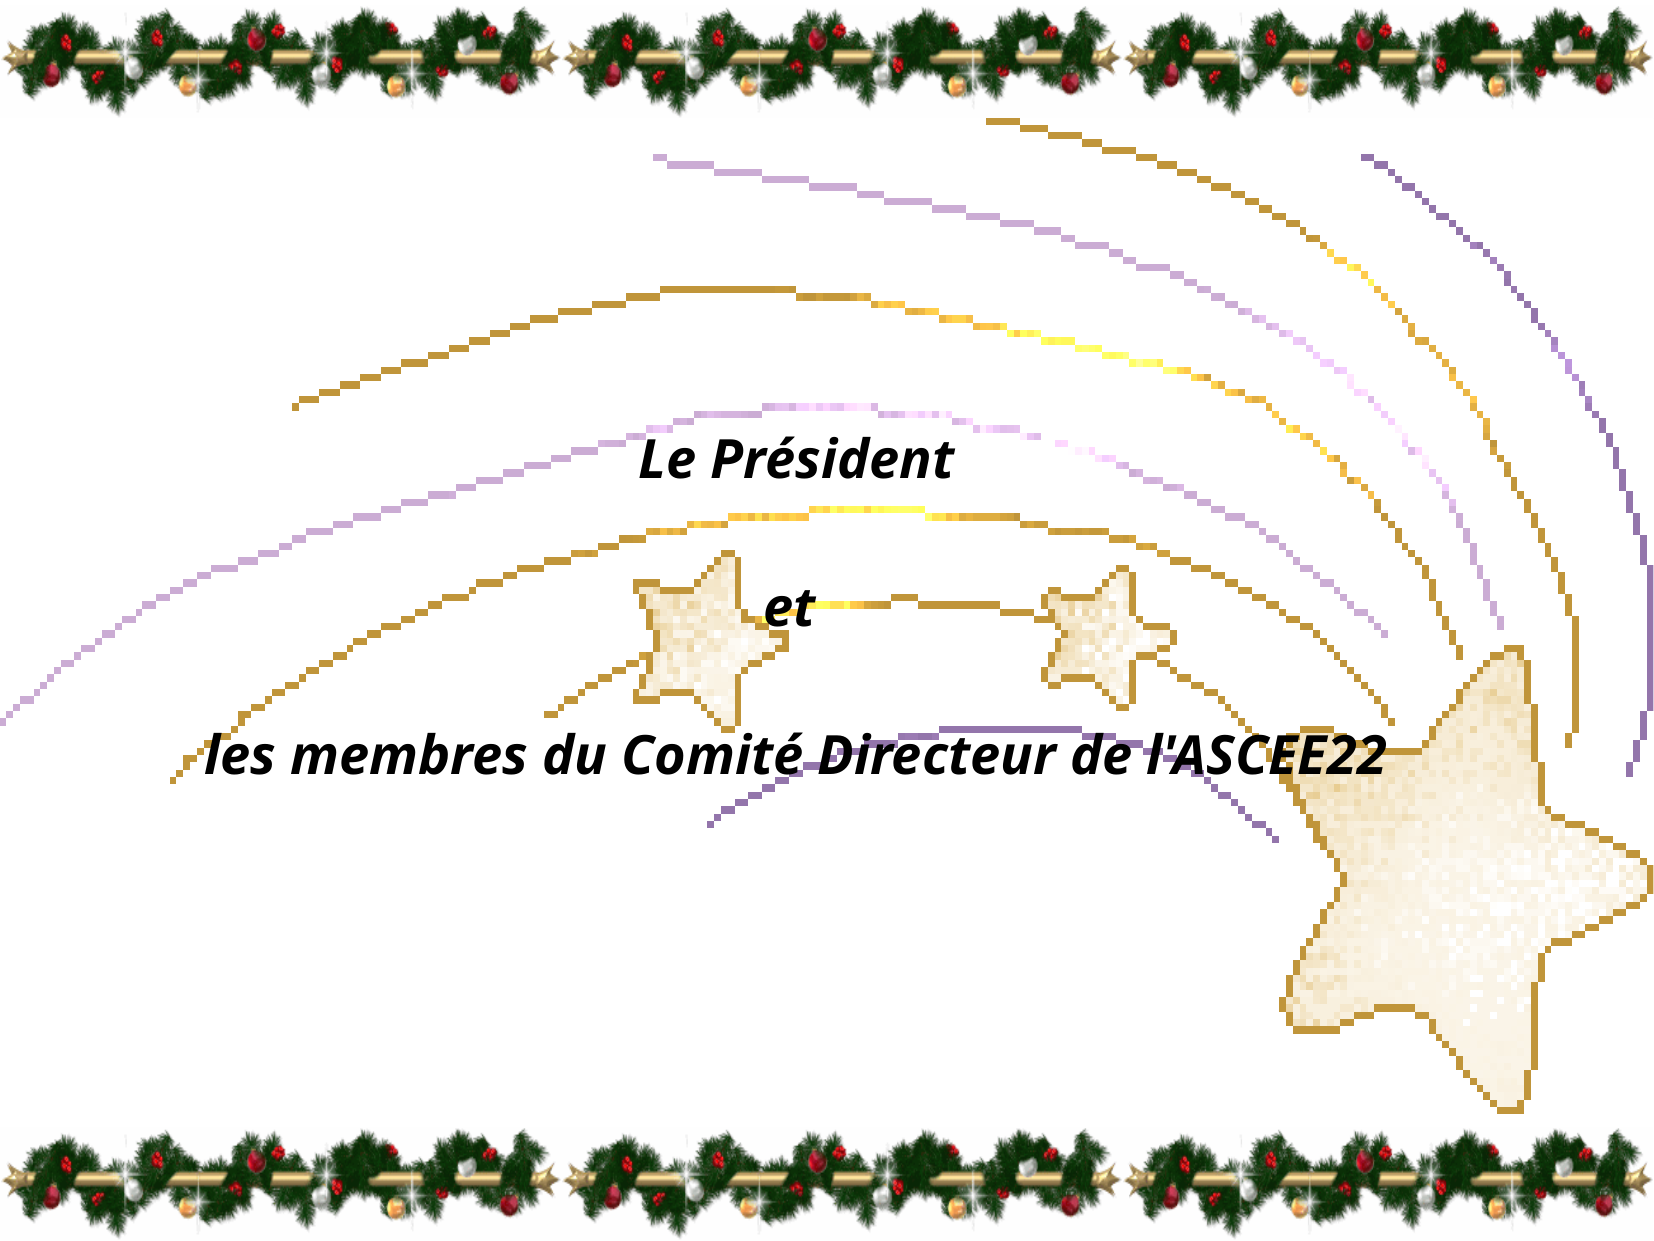

Le Président
et
les membres du Comité Directeur de l'ASCEE22